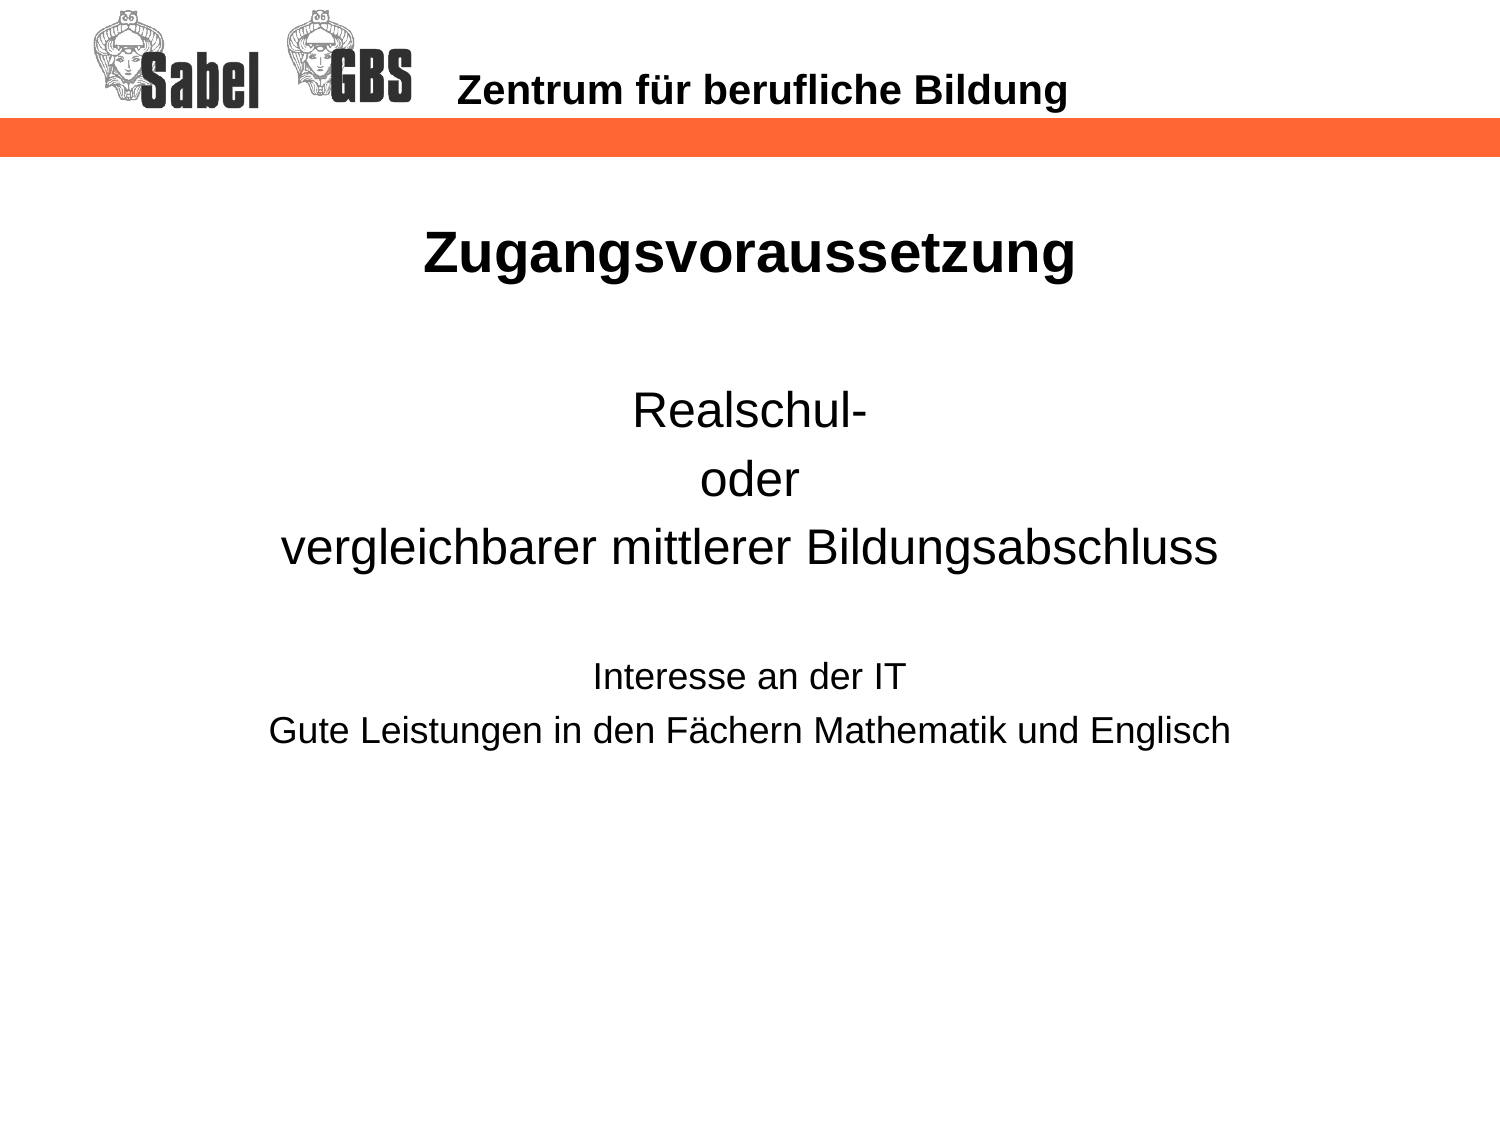

# Zugangsvoraussetzung
Realschul-
oder
vergleichbarer mittlerer Bildungsabschluss
Interesse an der IT
Gute Leistungen in den Fächern Mathematik und Englisch